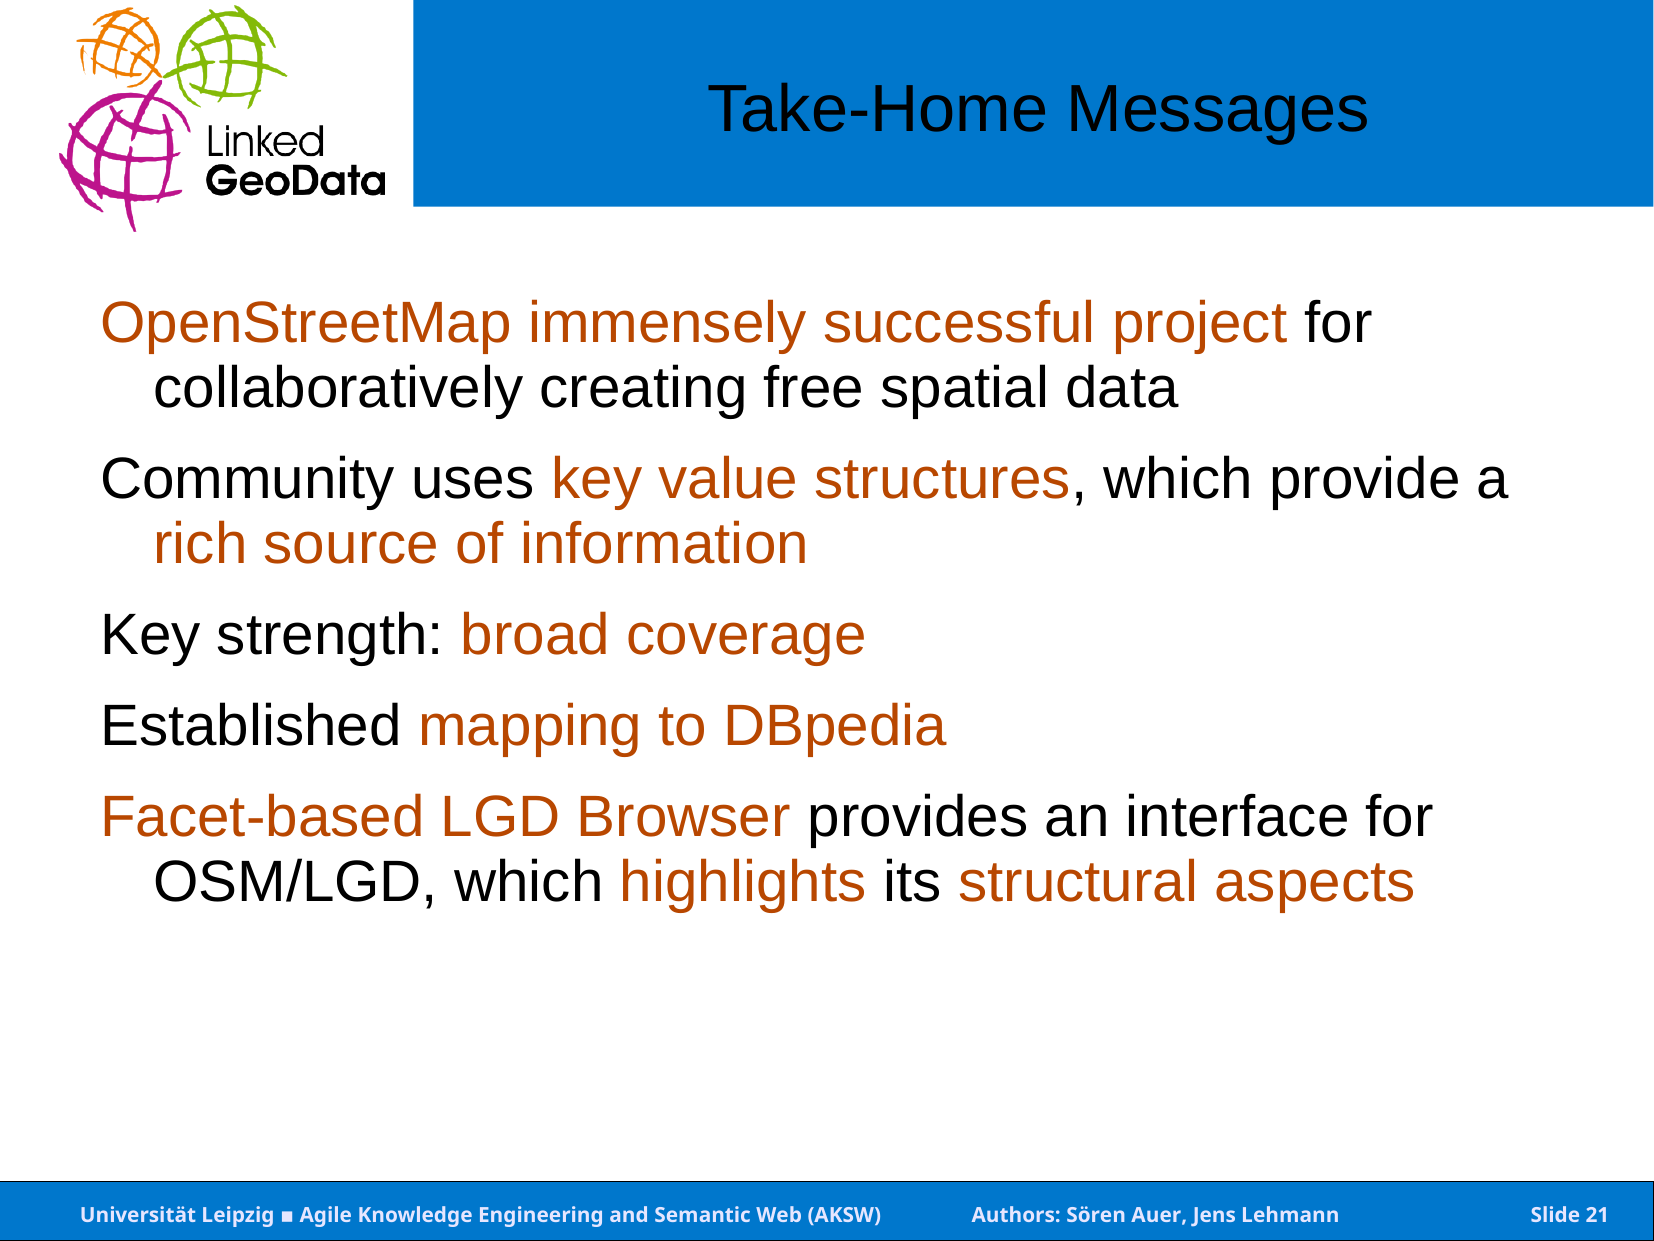

# Take-Home Messages
OpenStreetMap immensely successful project for collaboratively creating free spatial data
Community uses key value structures, which provide a rich source of information
Key strength: broad coverage
Established mapping to DBpedia
Facet-based LGD Browser provides an interface for OSM/LGD, which highlights its structural aspects